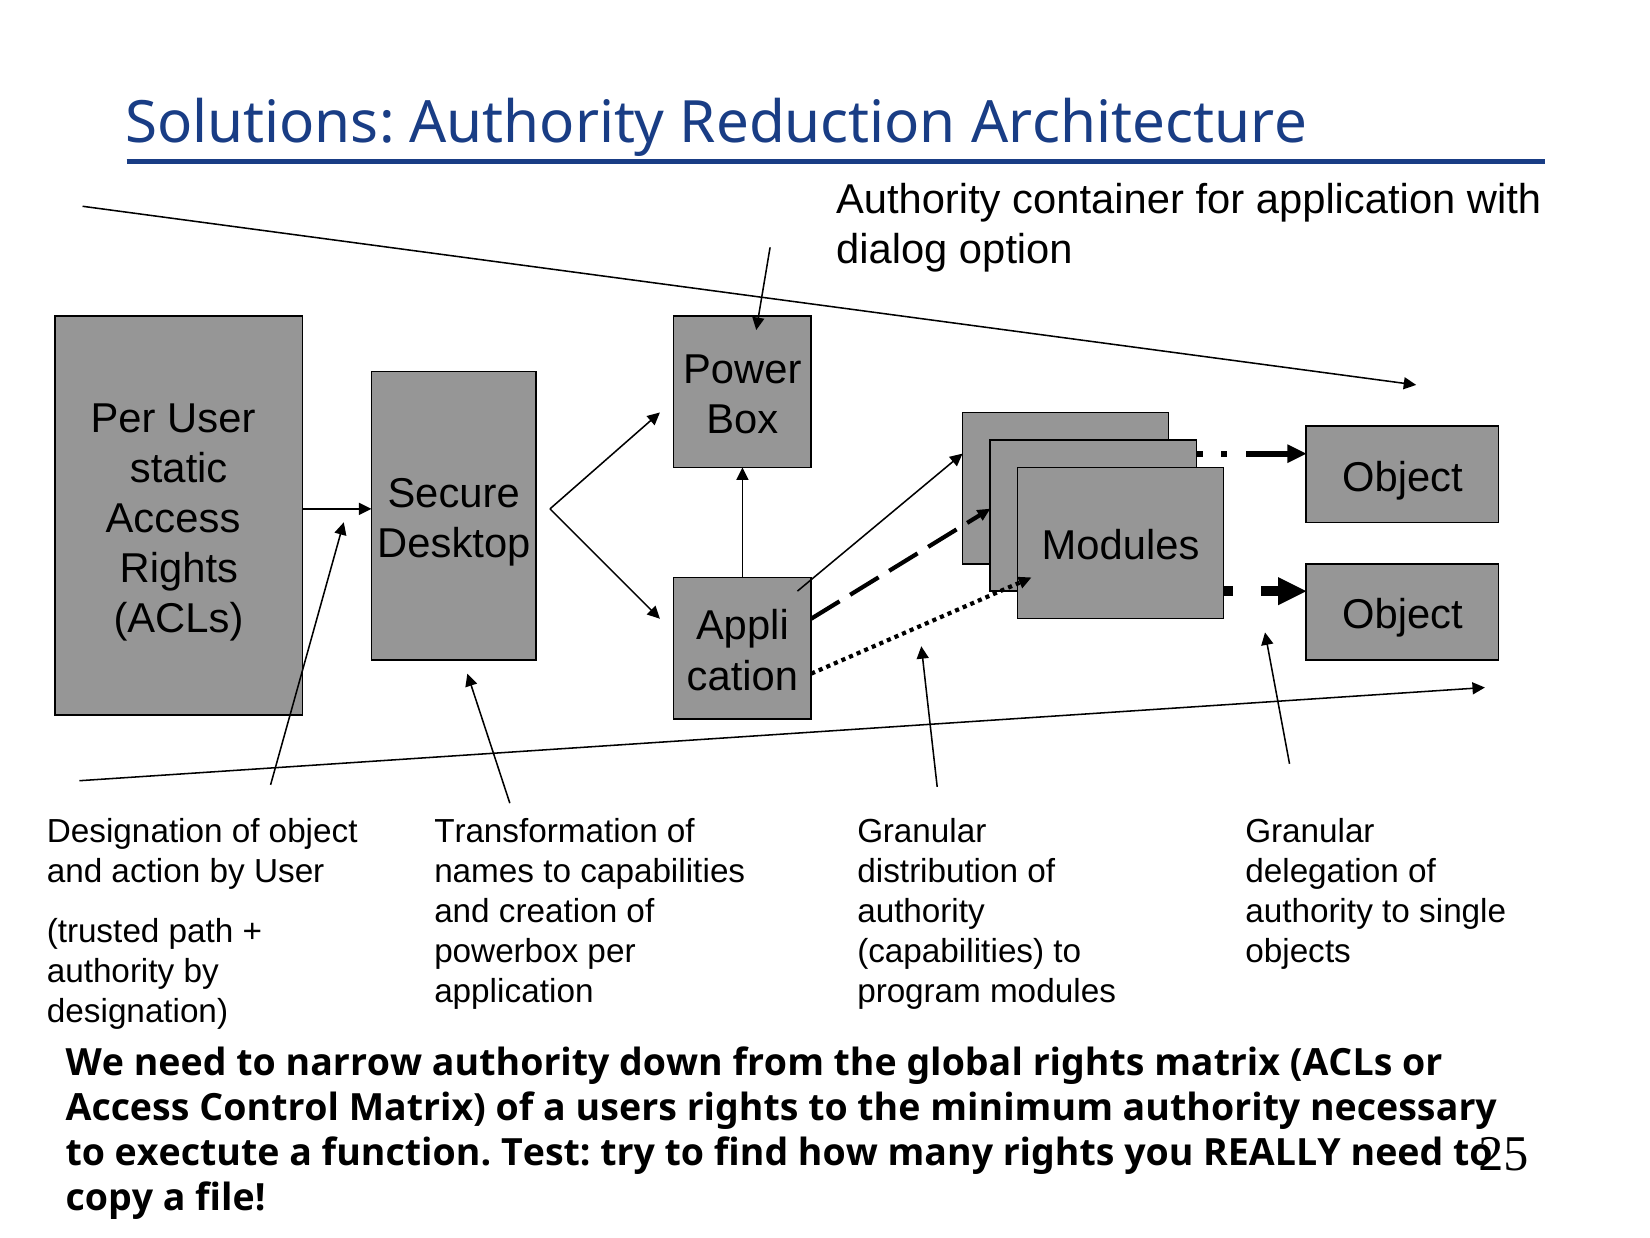

# Solutions: Authority Reduction Architecture
Authority container for application with dialog option
Per User
static
Access
Rights
(ACLs)
Power
Box
Secure
Desktop
Modules
Object
Modules
Modules
Object
Appli
cation
Designation of object and action by User
(trusted path + authority by designation)
Transformation of names to capabilities and creation of powerbox per application
Granular distribution of authority (capabilities) to program modules
Granular delegation of authority to single objects
We need to narrow authority down from the global rights matrix (ACLs or Access Control Matrix) of a users rights to the minimum authority necessary to exectute a function. Test: try to find how many rights you REALLY need to copy a file!
25